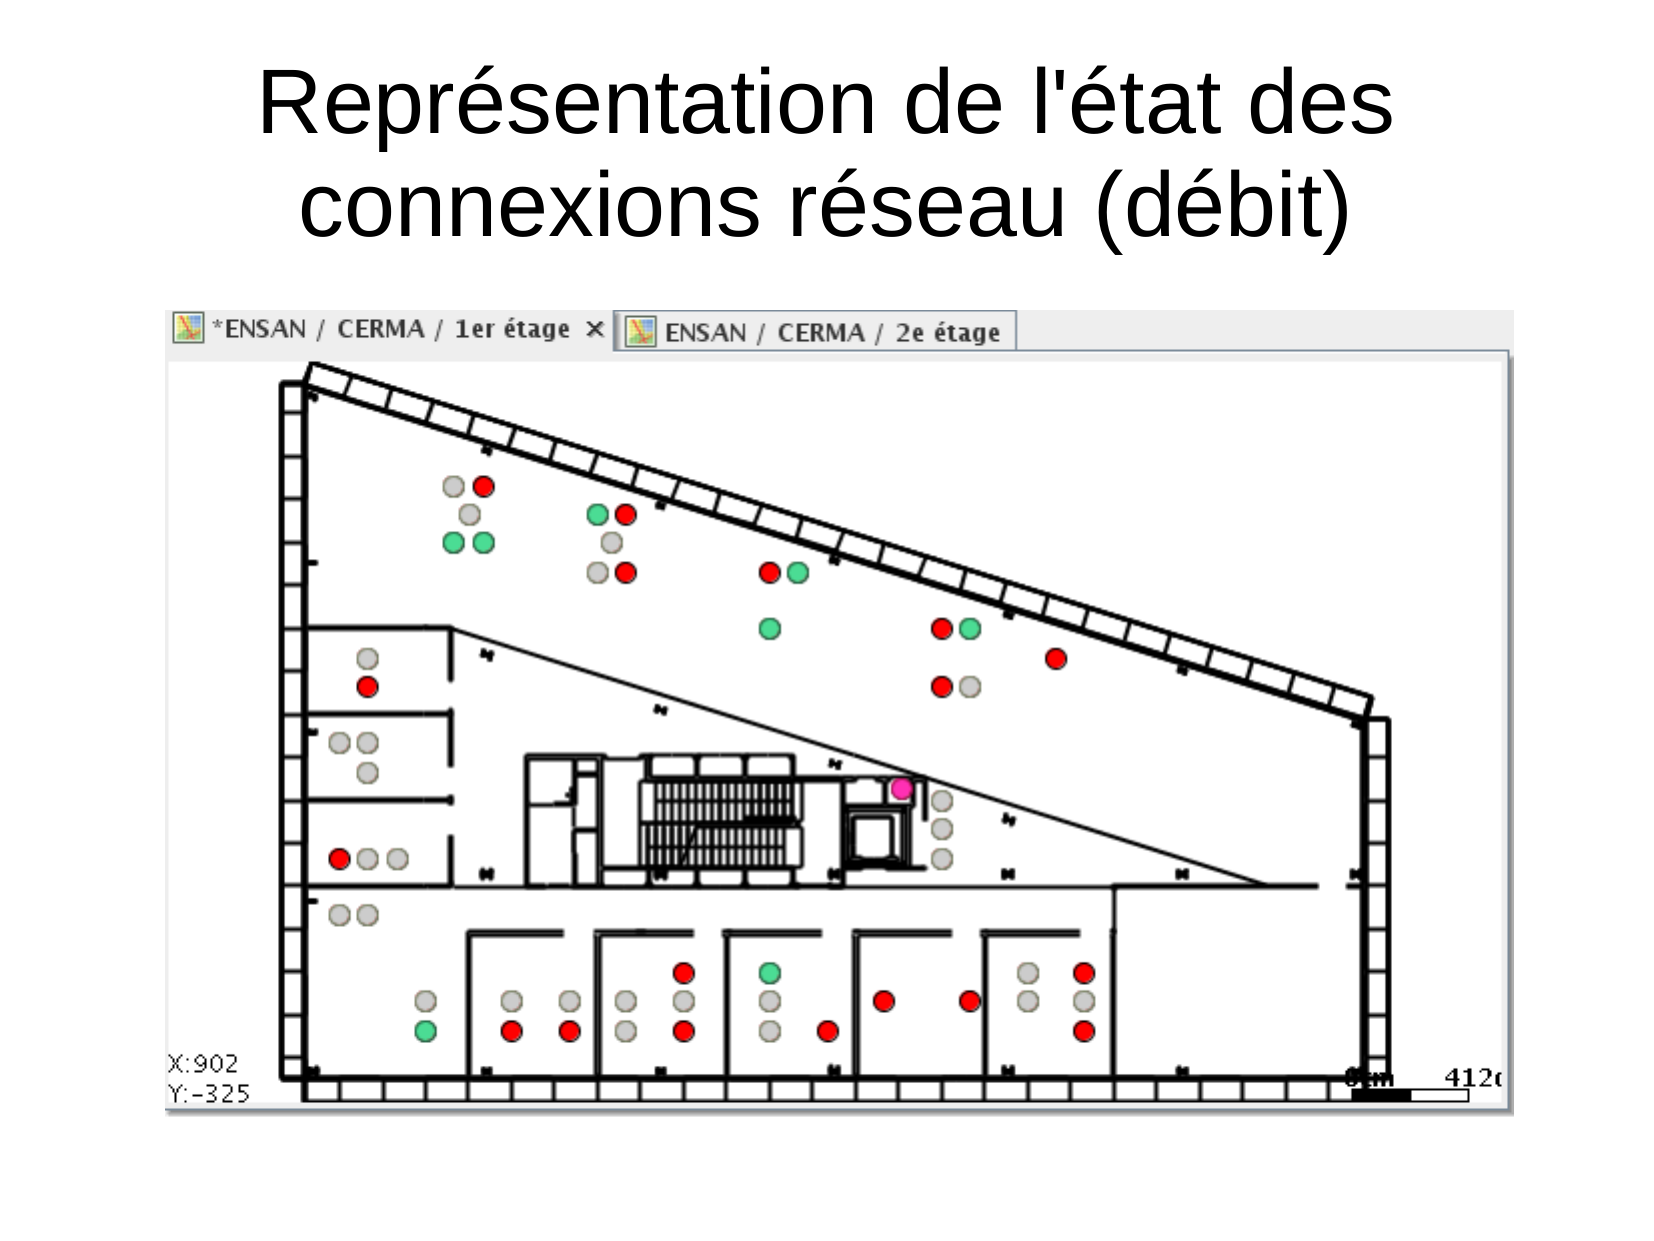

# Représentation de l'état des connexions réseau (débit)